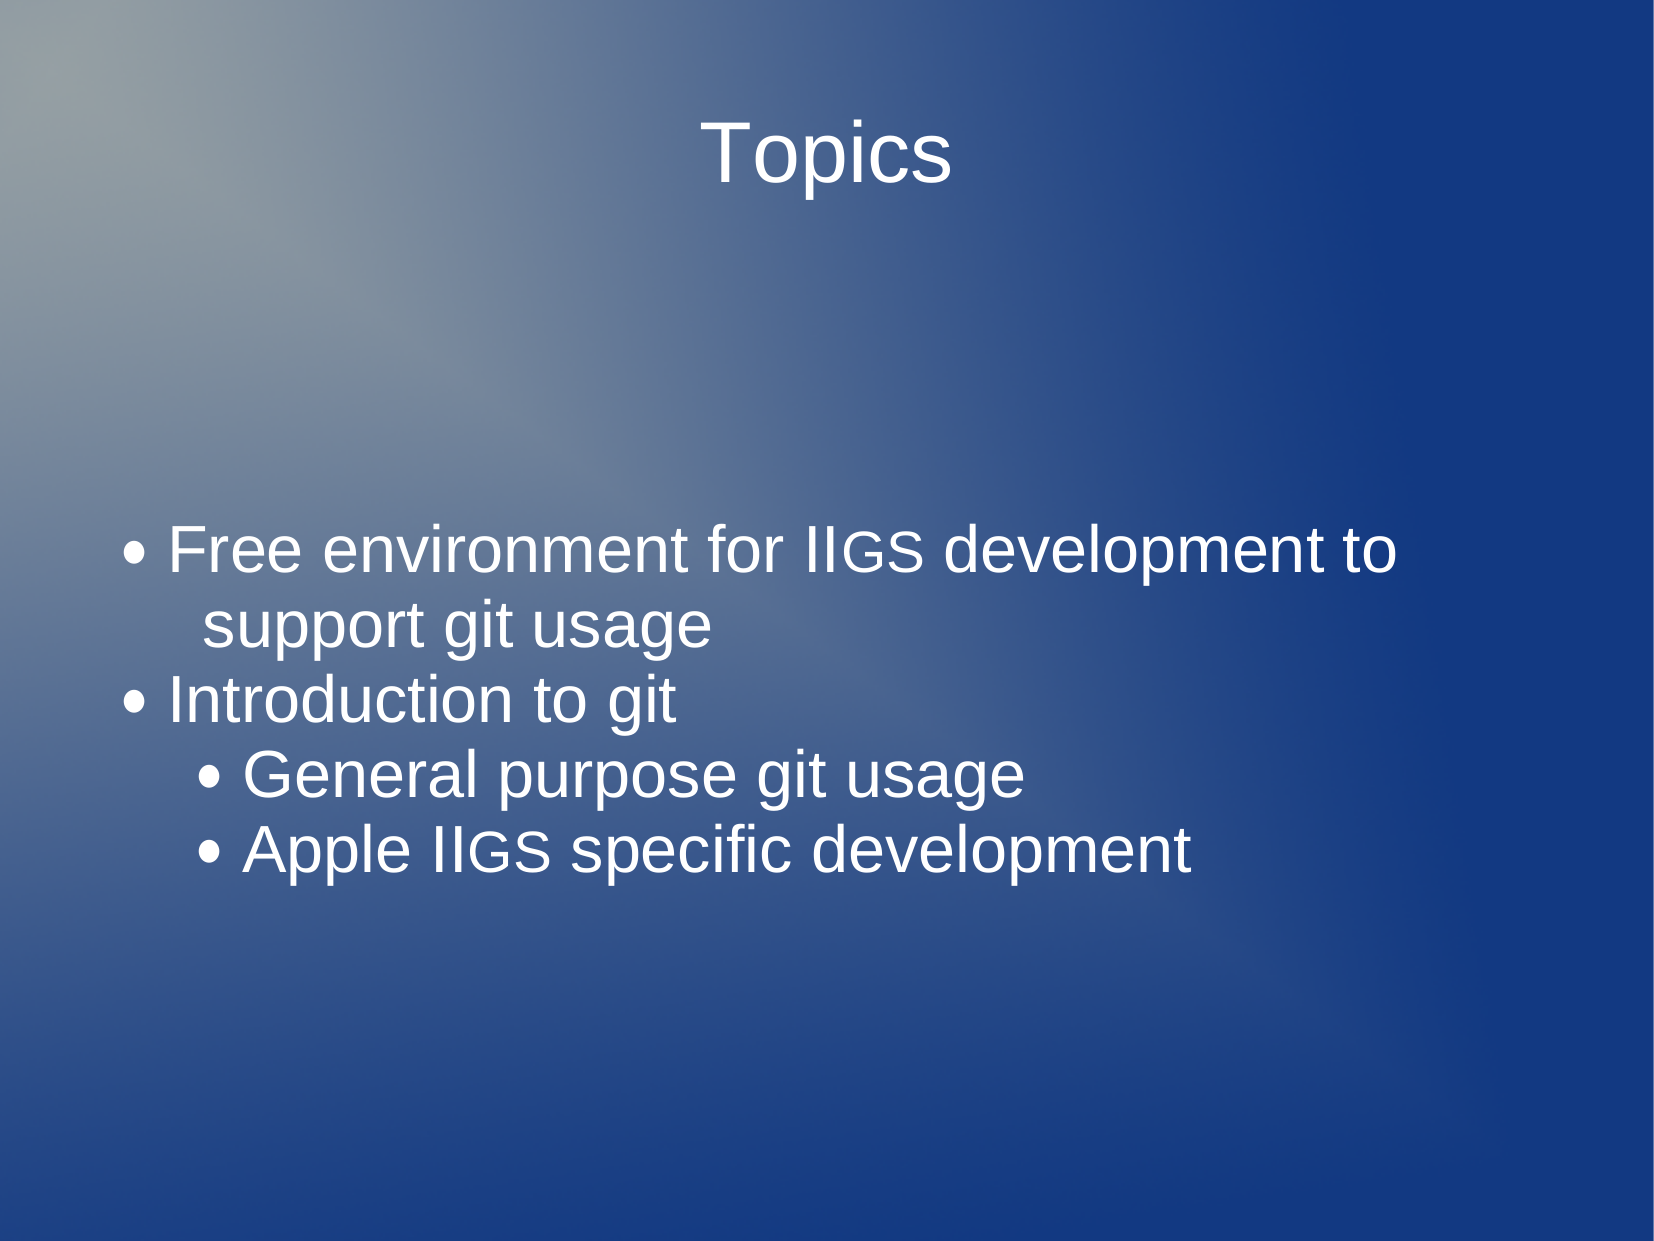

# Topics
Free environment for IIGS development to support git usage
Introduction to git
General purpose git usage
Apple IIGS specific development